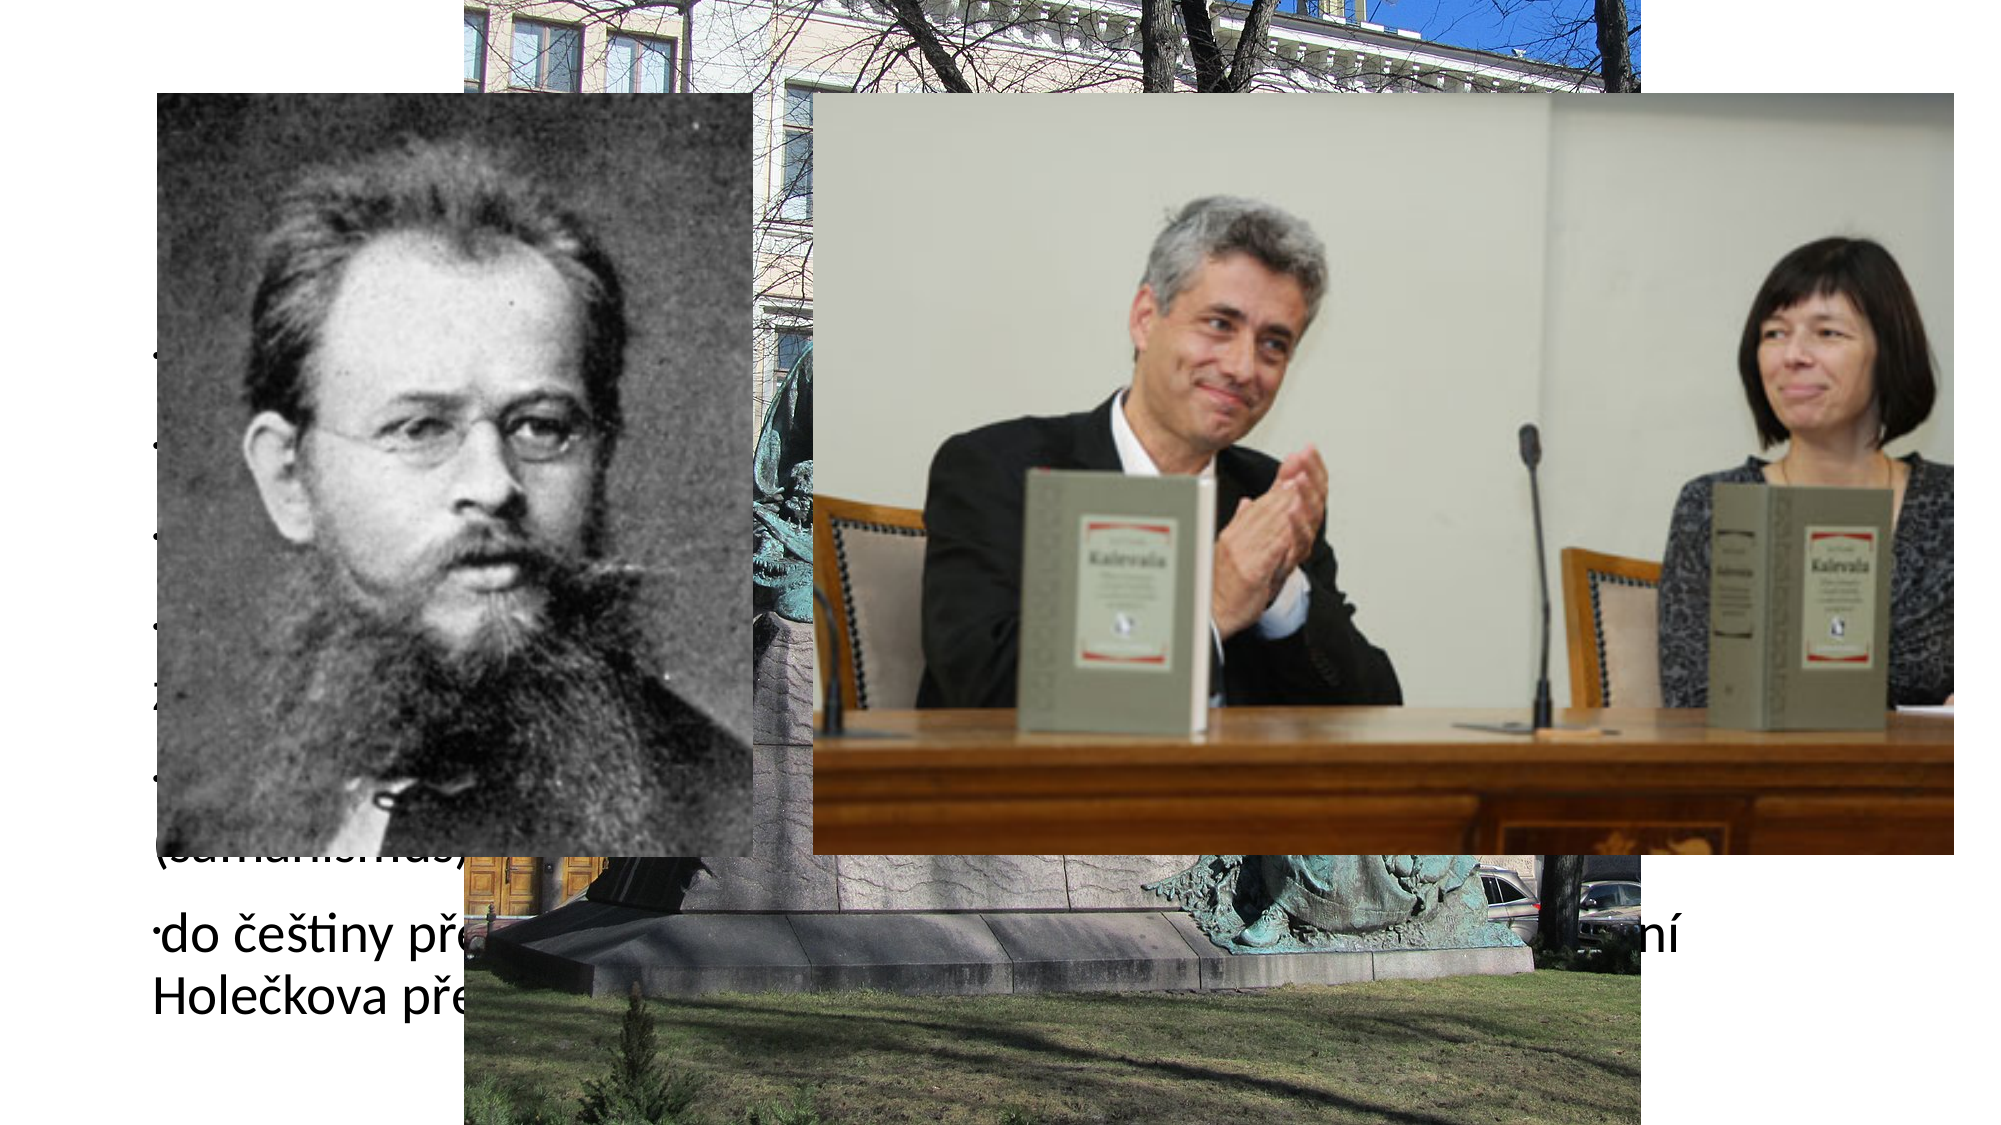

# Kalevala – vznik a charakteristika
„finský národní epos“
Elias Lönnrot (1802-1884)
Stará Kalevala (1835) a Nová Kalevala (1849)
znaky „kalevalské poezie“: čtyřstopý trochej, paralelismus, aliterace, zpívaná na monotónní melodii (+ kantele?)
archaické rysy kultury typové společné pro jiné jazykově příbuzné národy (šamanismus)
do češtiny přeložená Josefem Holečkem roku 1894, kritické vydání Holečkova překladu provedl Jan Čermák (2014)